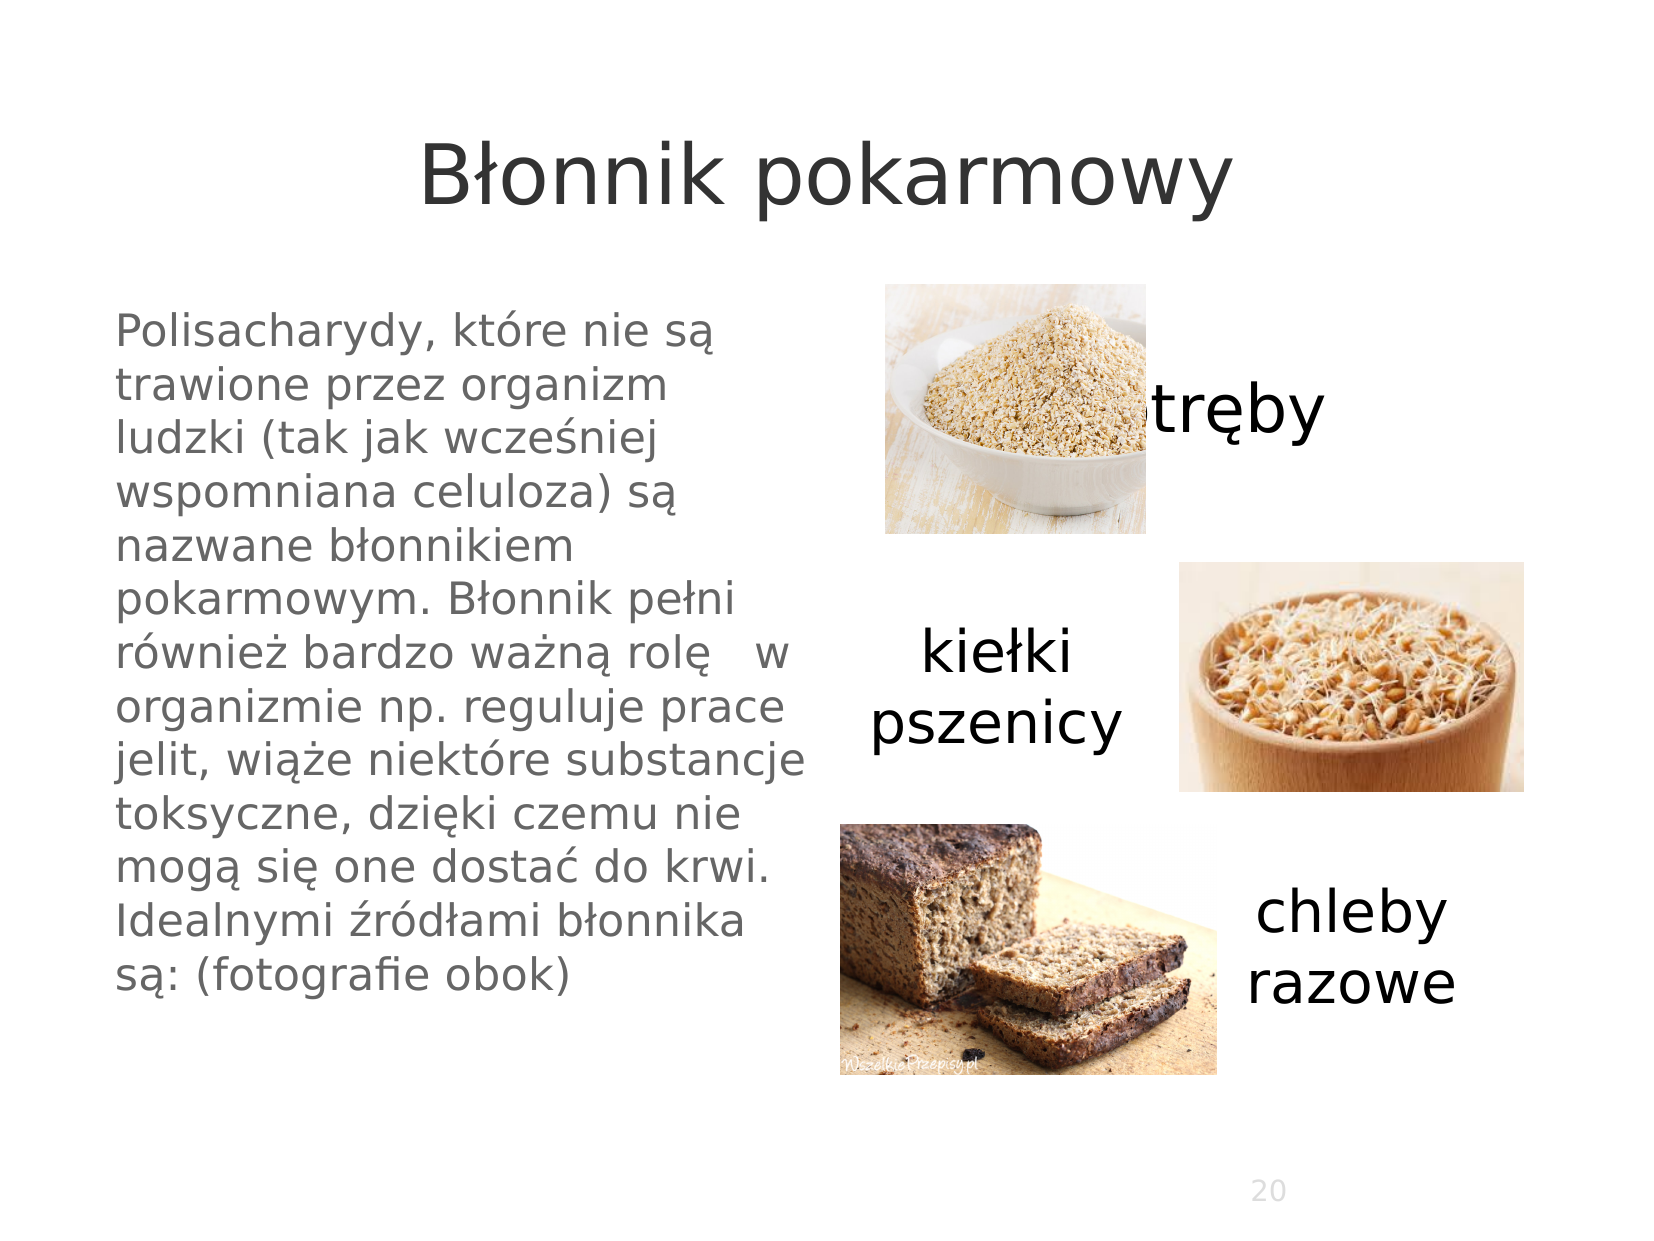

# Błonnik pokarmowy
Polisacharydy, które nie są trawione przez organizm ludzki (tak jak wcześniej wspomniana celuloza) są nazwane błonnikiem pokarmowym. Błonnik pełni również bardzo ważną rolę w organizmie np. reguluje prace jelit, wiąże niektóre substancje toksyczne, dzięki czemu nie mogą się one dostać do krwi. Idealnymi źródłami błonnika są: (fotografie obok)
otręby
kiełki pszenicy
chleby razowe